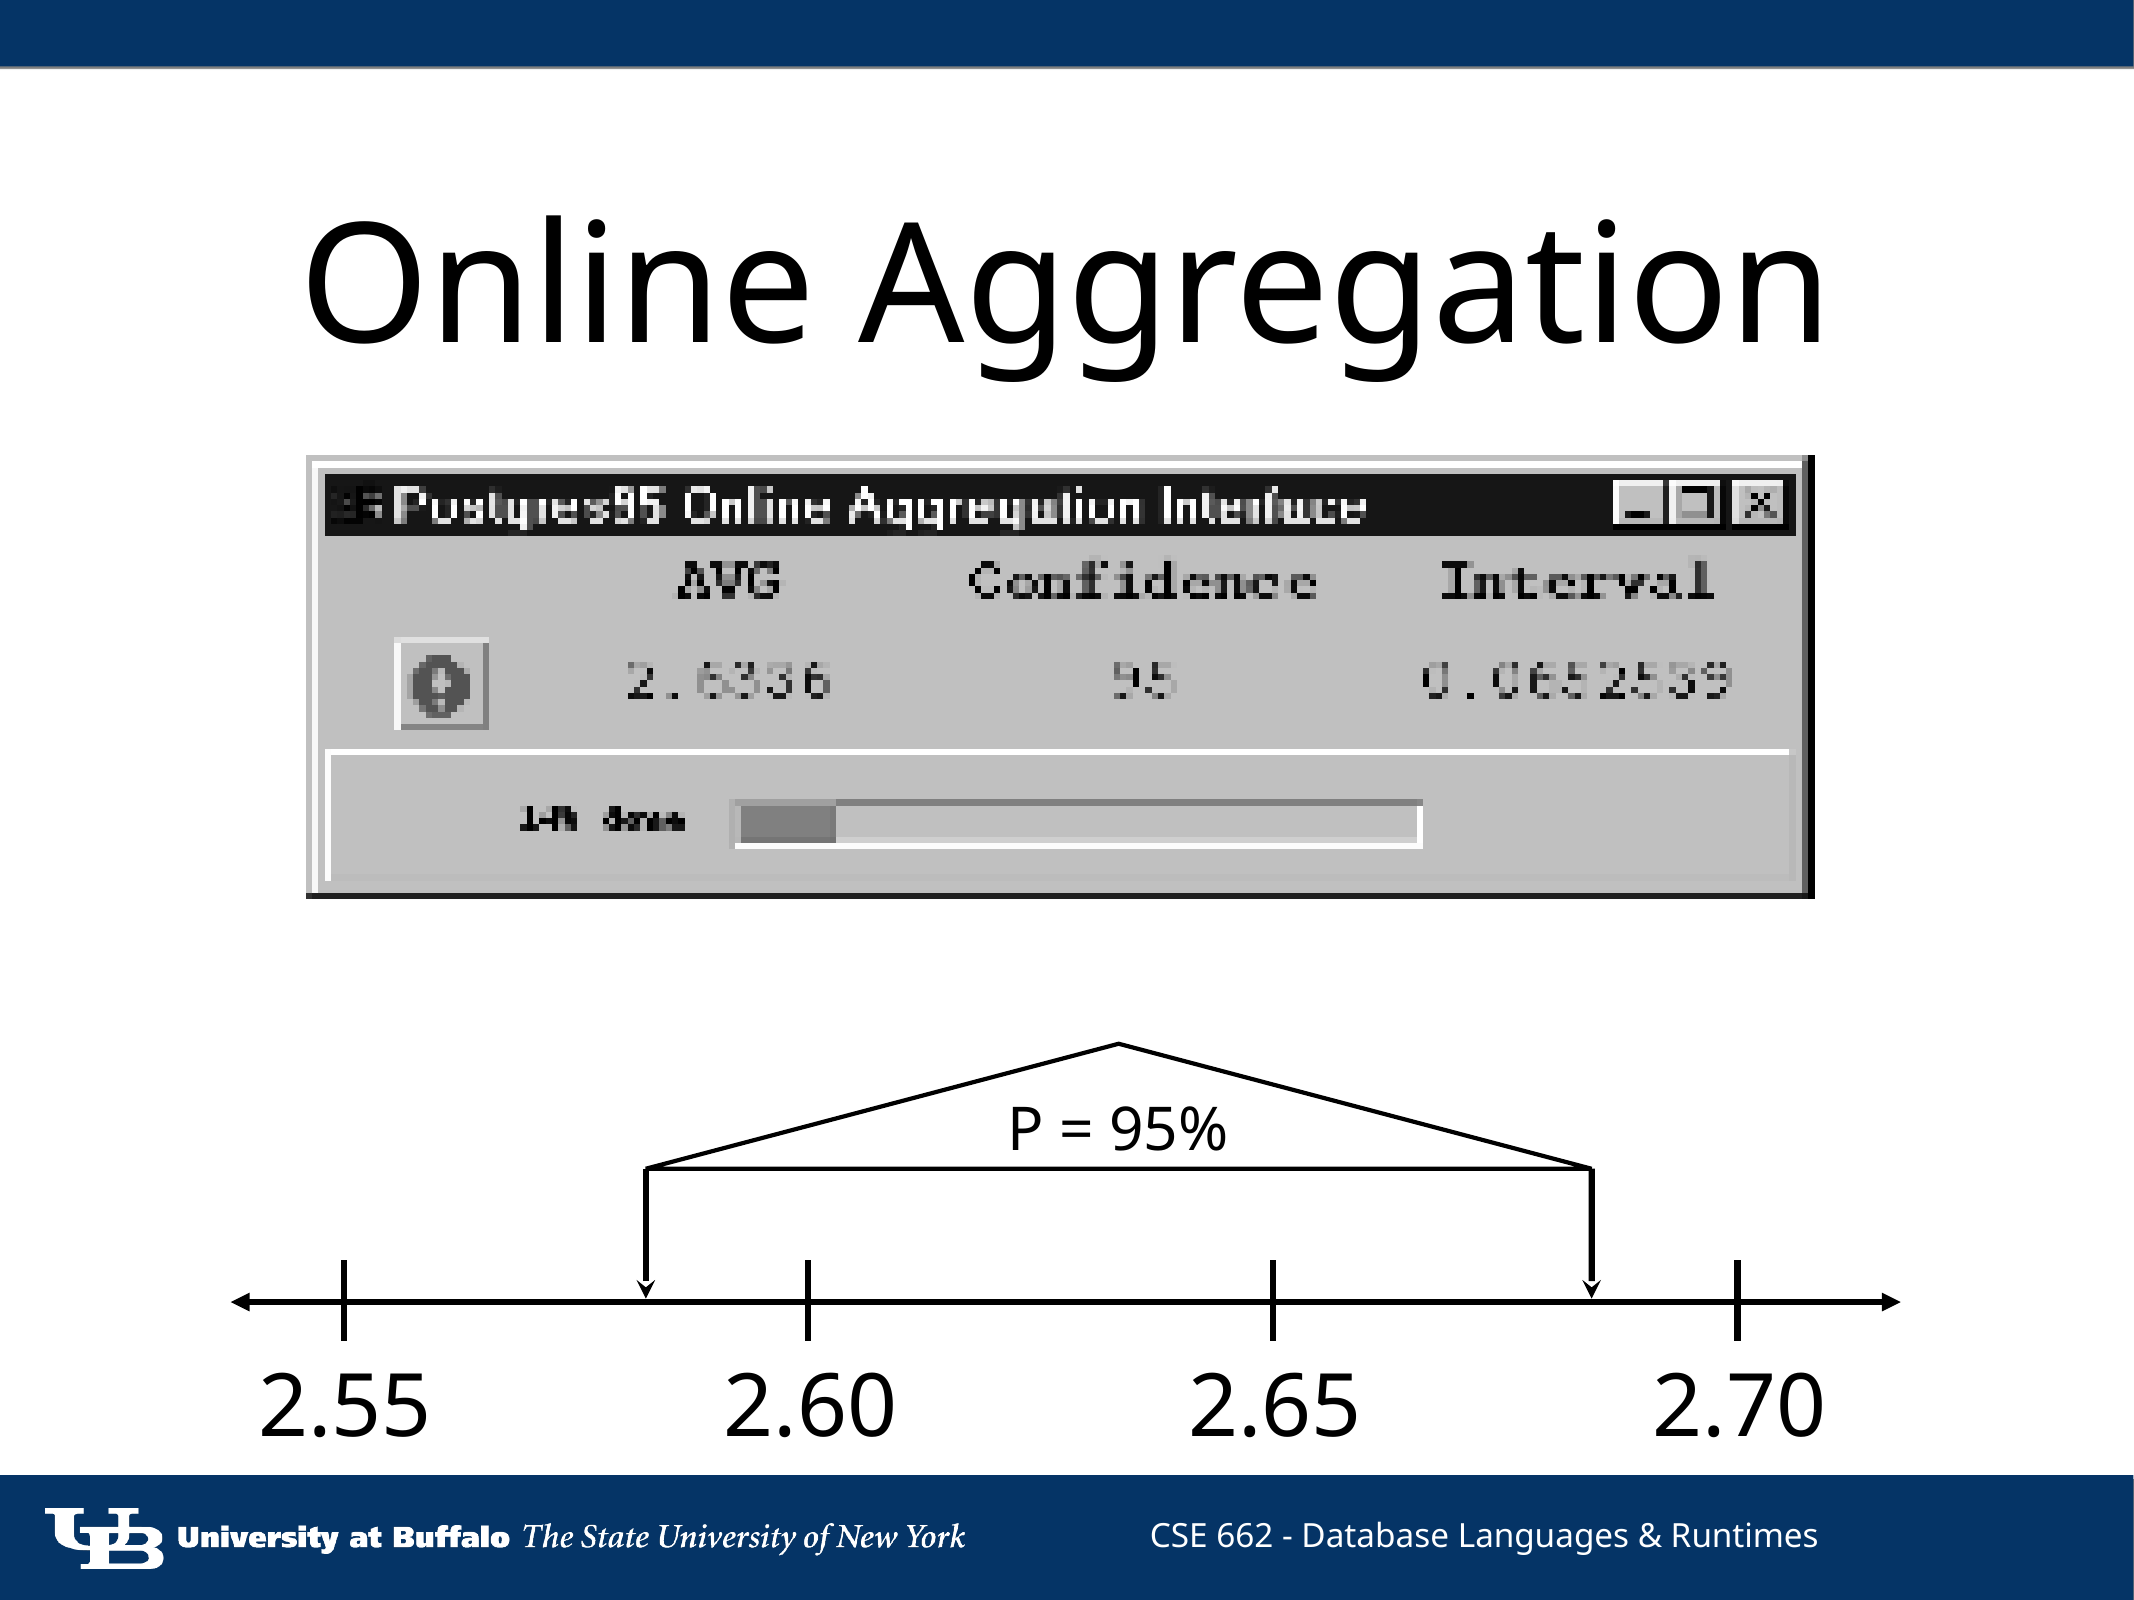

# Online Aggregation
P = 95%
2.55
2.60
2.65
2.70